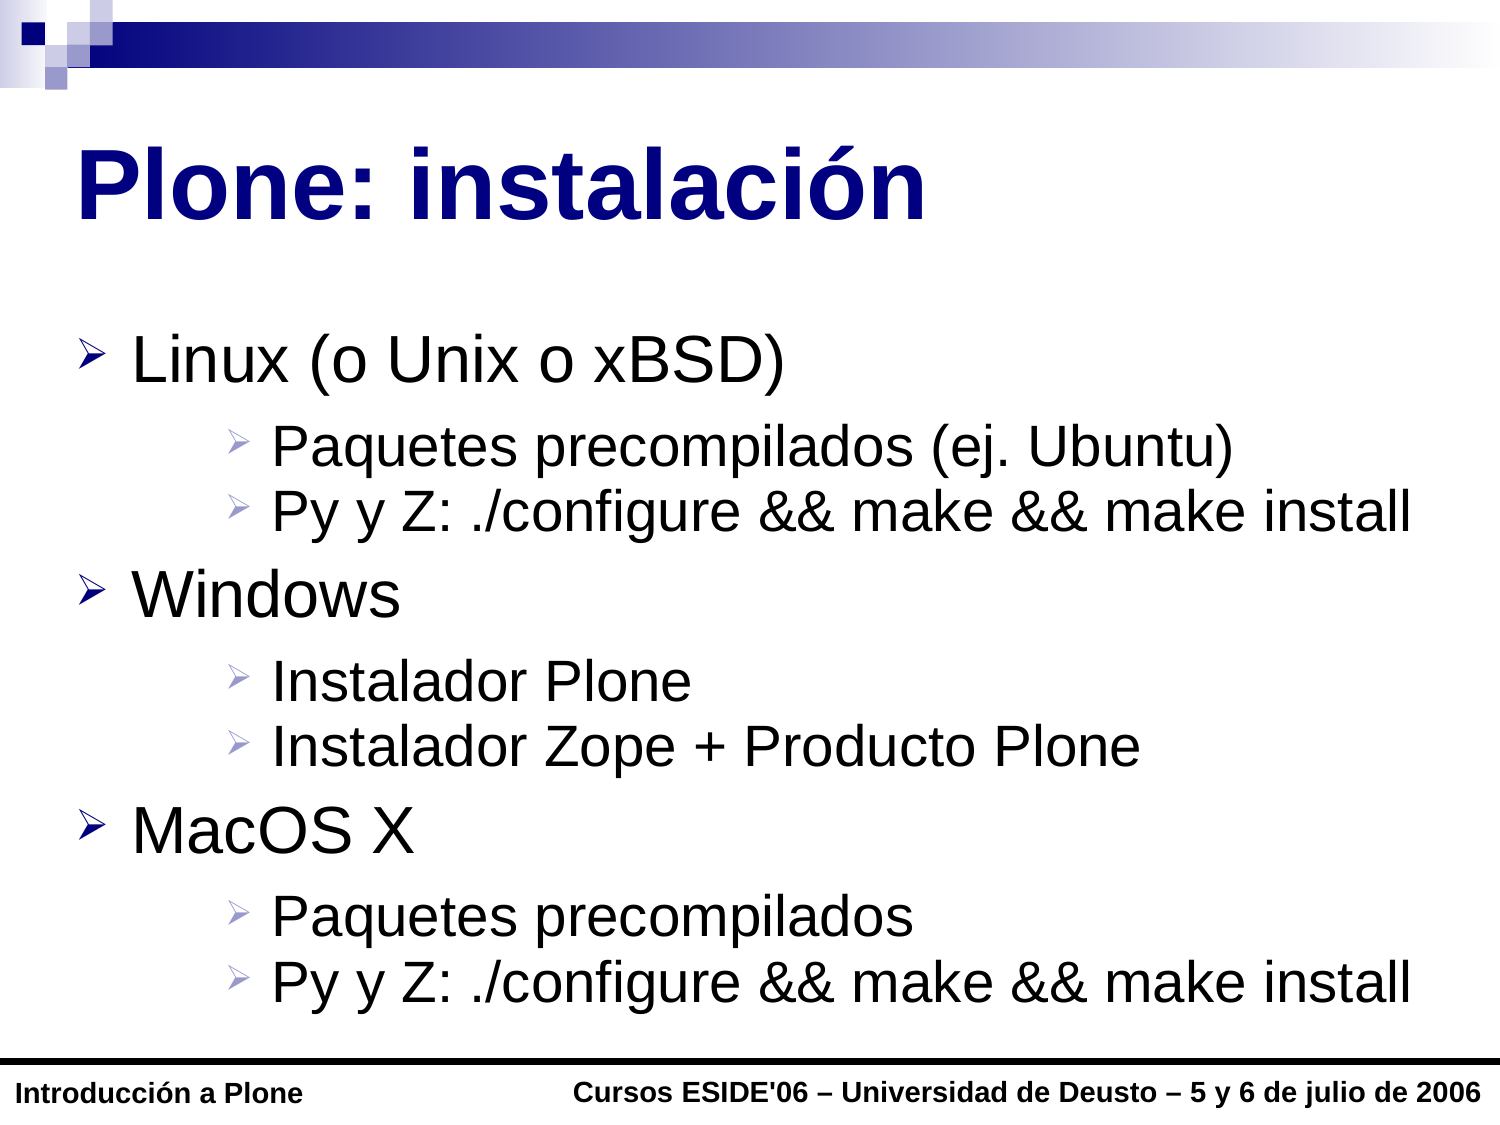

# Plone: instalación
Linux (o Unix o xBSD)
Paquetes precompilados (ej. Ubuntu)
Py y Z: ./configure && make && make install
Windows
Instalador Plone
Instalador Zope + Producto Plone
MacOS X
Paquetes precompilados
Py y Z: ./configure && make && make install